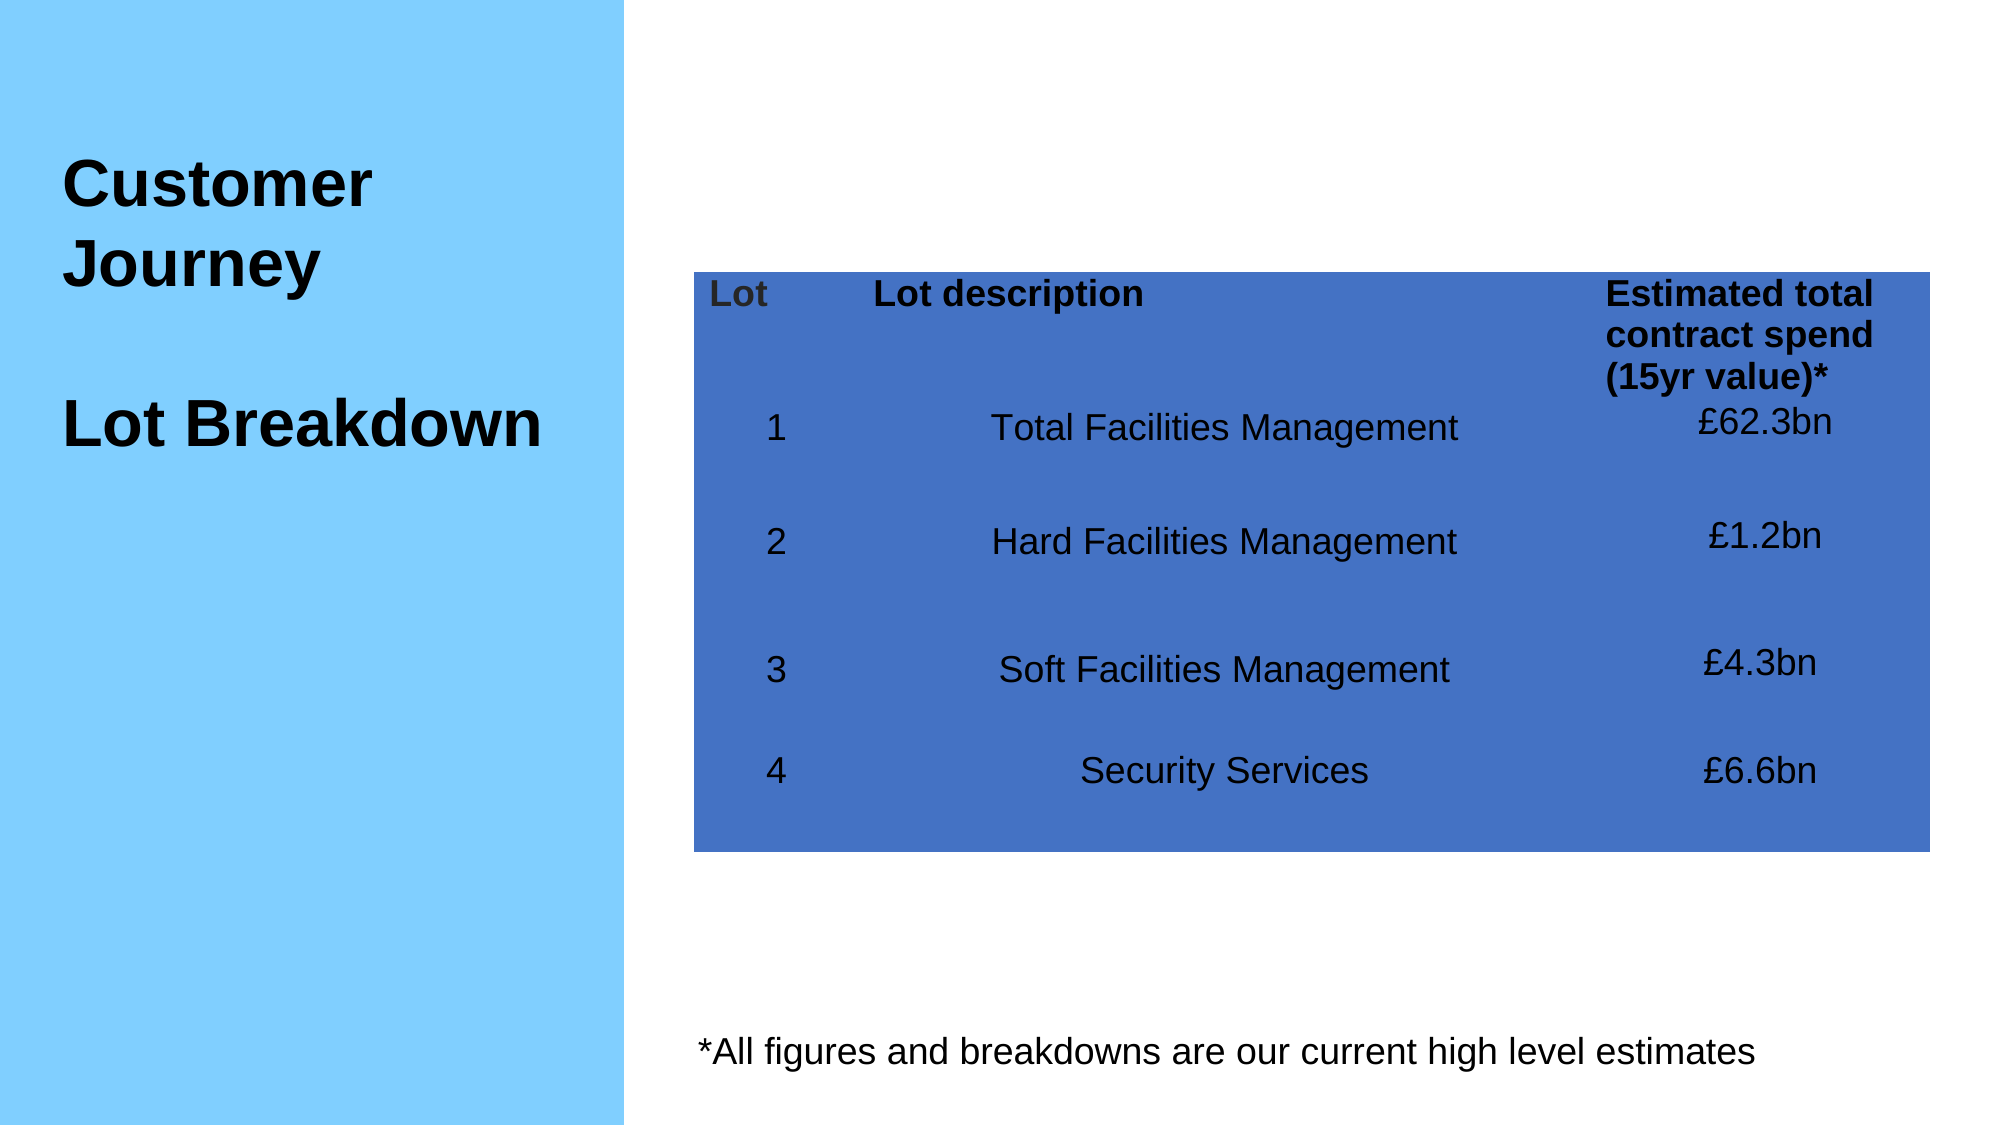

# Customer Journey
Lot Breakdown
| Lot | Lot description | Estimated total contract spend (15yr value)\* |
| --- | --- | --- |
| 1 | Total Facilities Management | £62.3bn |
| 2 | Hard Facilities Management | £1.2bn |
| 3 | Soft Facilities Management | £4.3bn |
| 4 | Security Services | £6.6bn |
*All figures and breakdowns are our current high level estimates